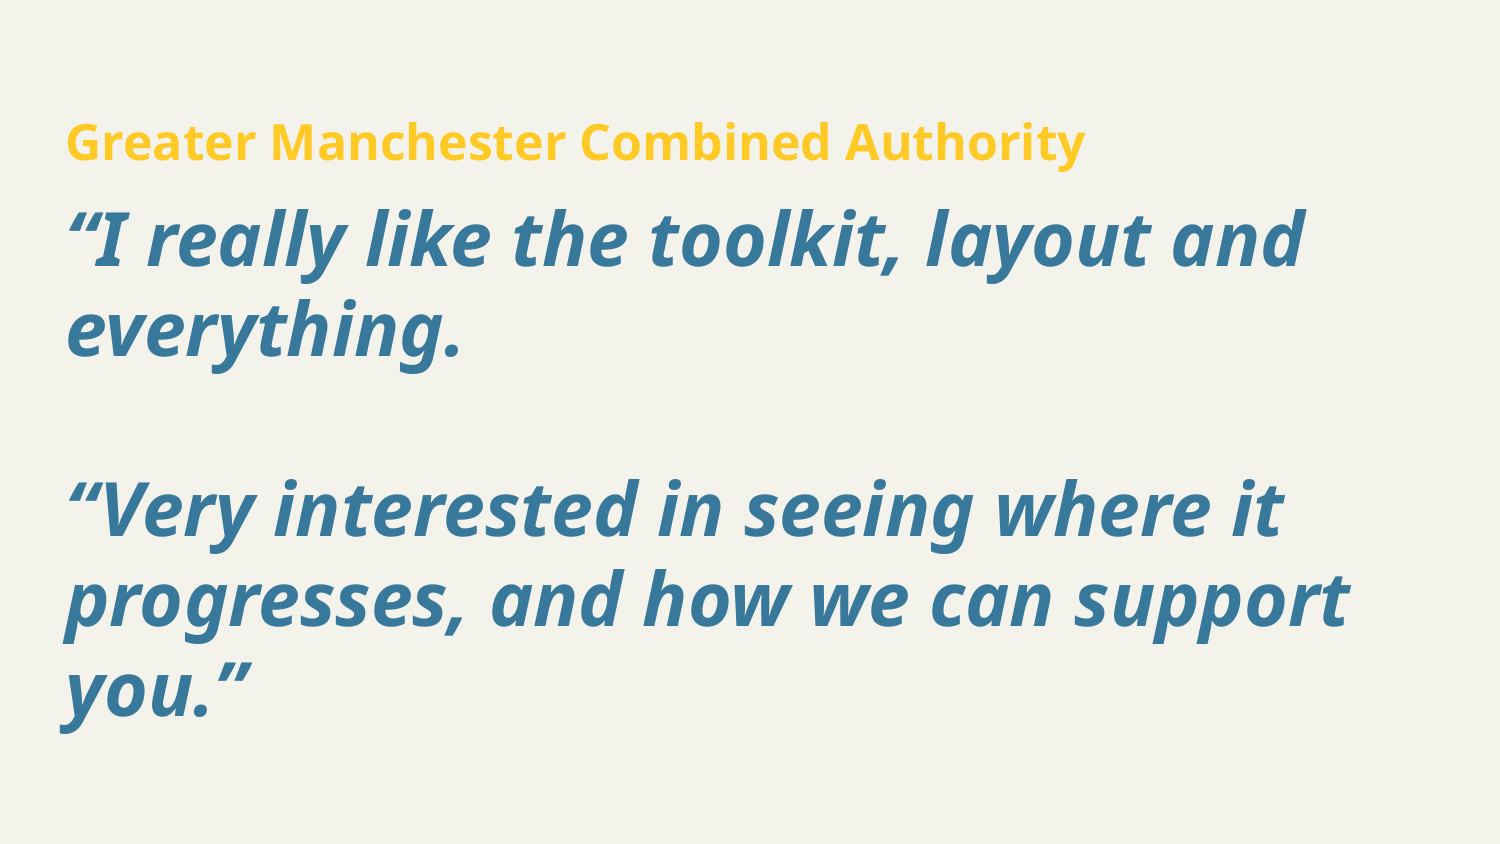

Greater Manchester Combined Authority
# “I really like the toolkit, layout and everything. “Very interested in seeing where it progresses, and how we can support you.”